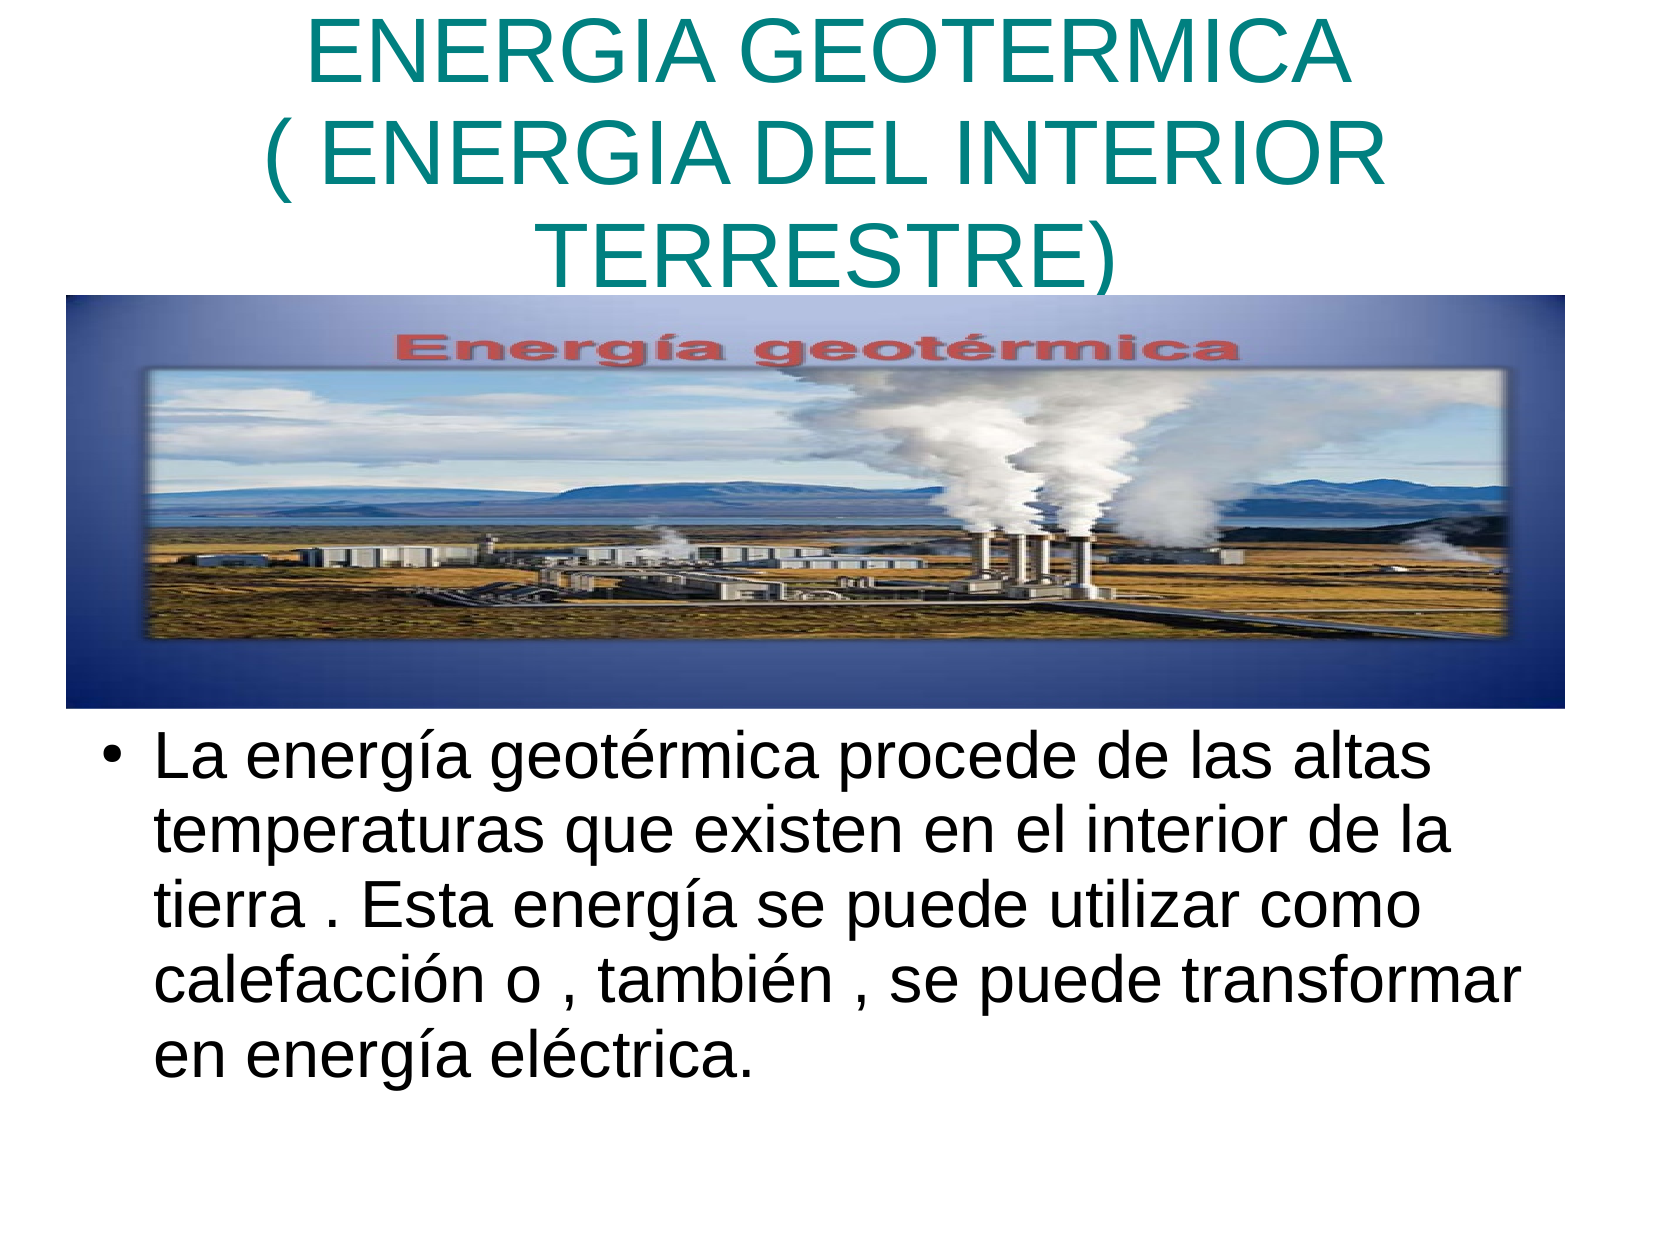

# ENERGIA GEOTERMICA ( ENERGIA DEL INTERIOR TERRESTRE)
La energía geotérmica procede de las altas temperaturas que existen en el interior de la tierra . Esta energía se puede utilizar como calefacción o , también , se puede transformar en energía eléctrica.